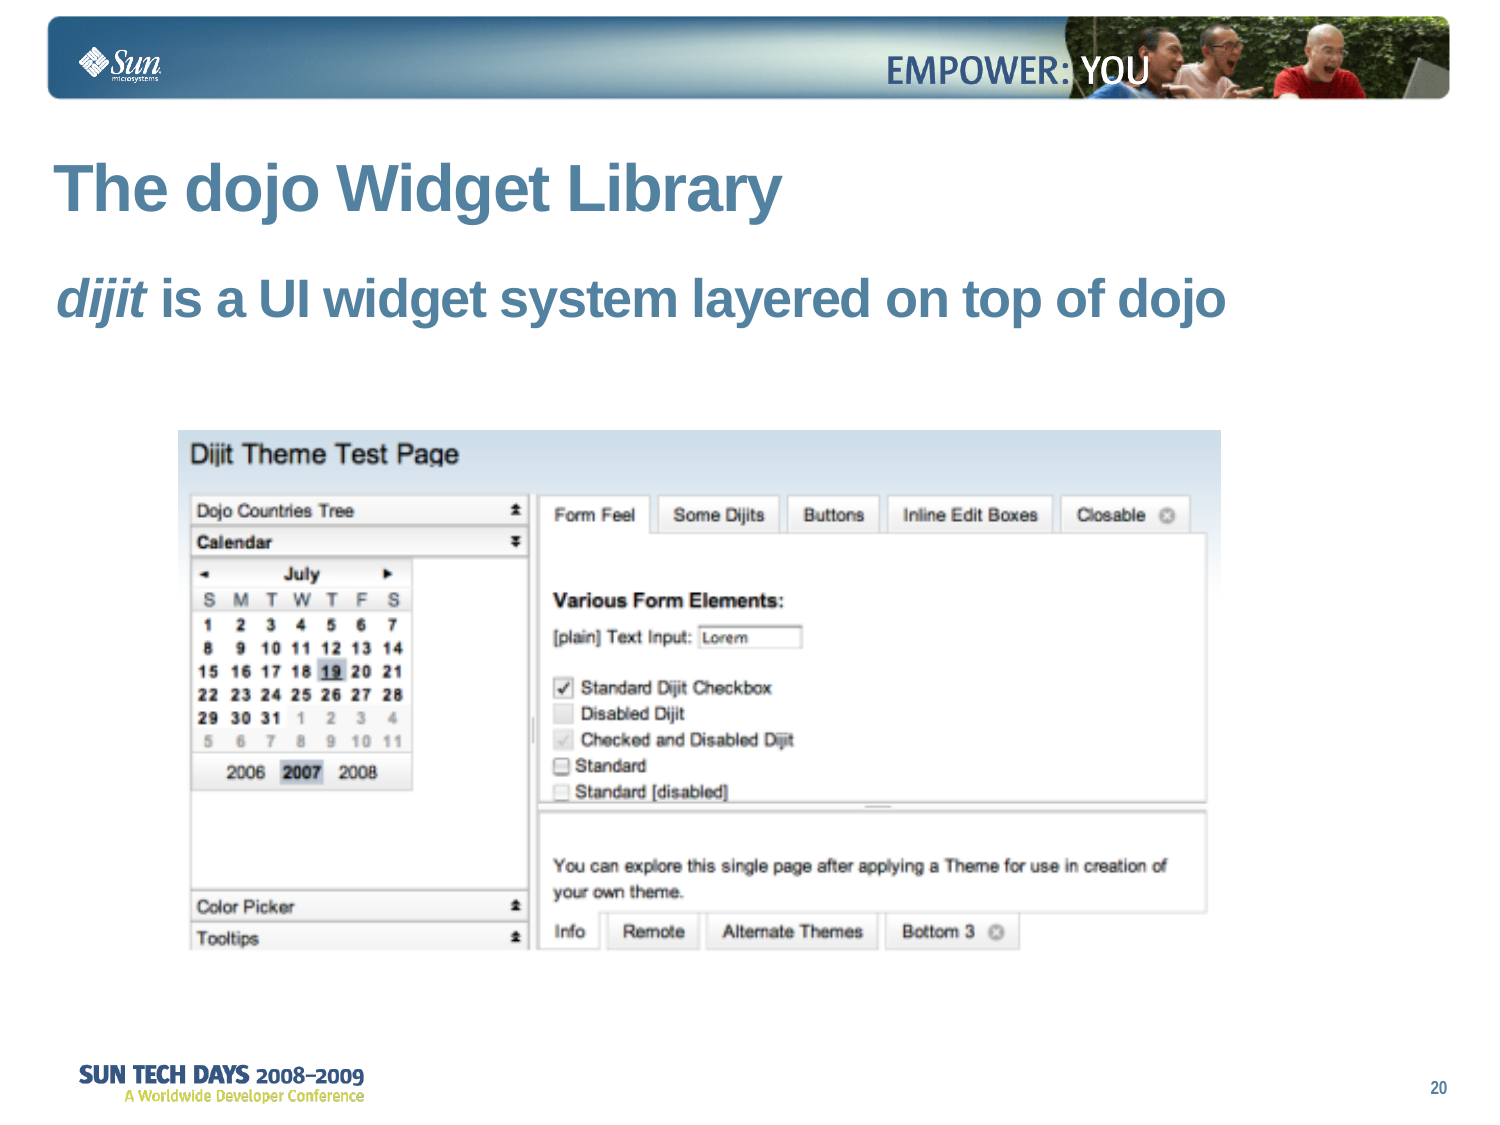

The dojo Widget Library
# dijit is a UI widget system layered on top of dojo